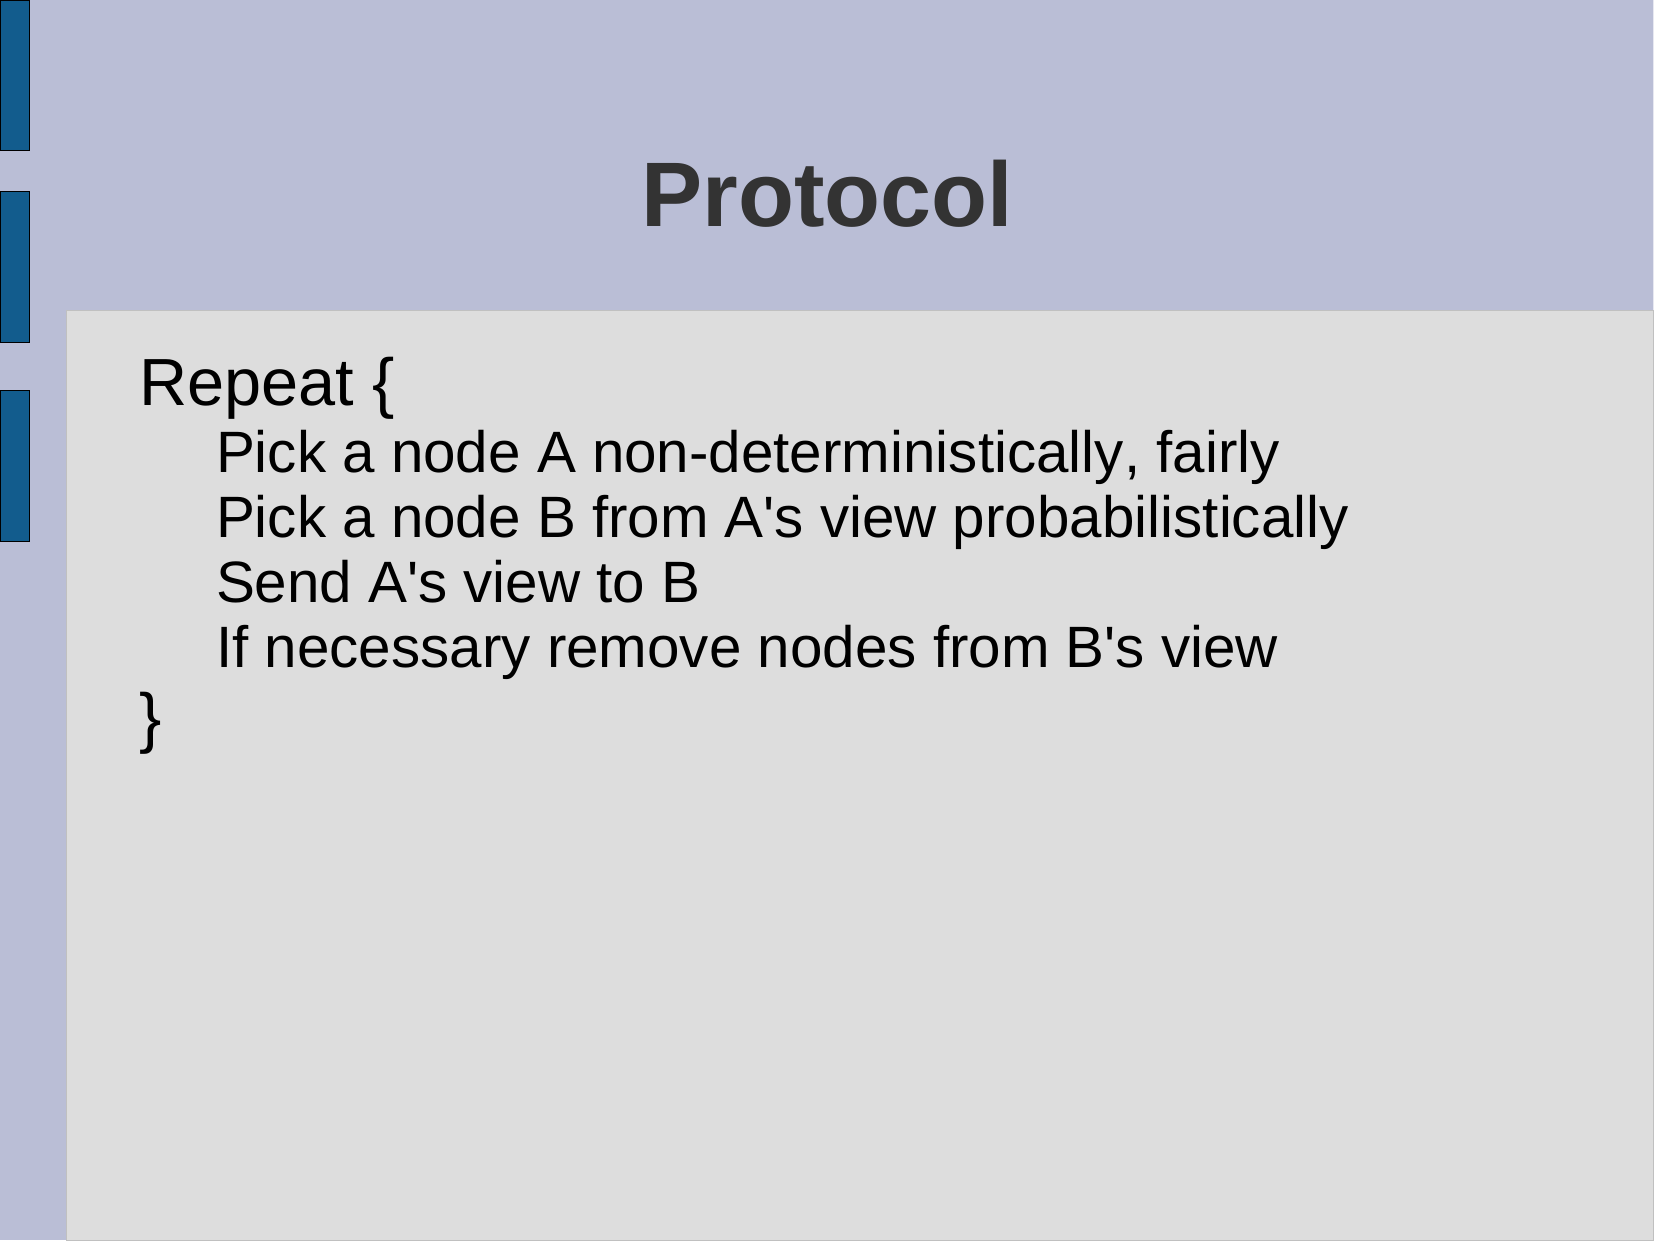

# Protocol
Repeat {
Pick a node A non-deterministically, fairly
Pick a node B from A's view probabilistically
Send A's view to B
If necessary remove nodes from B's view
}